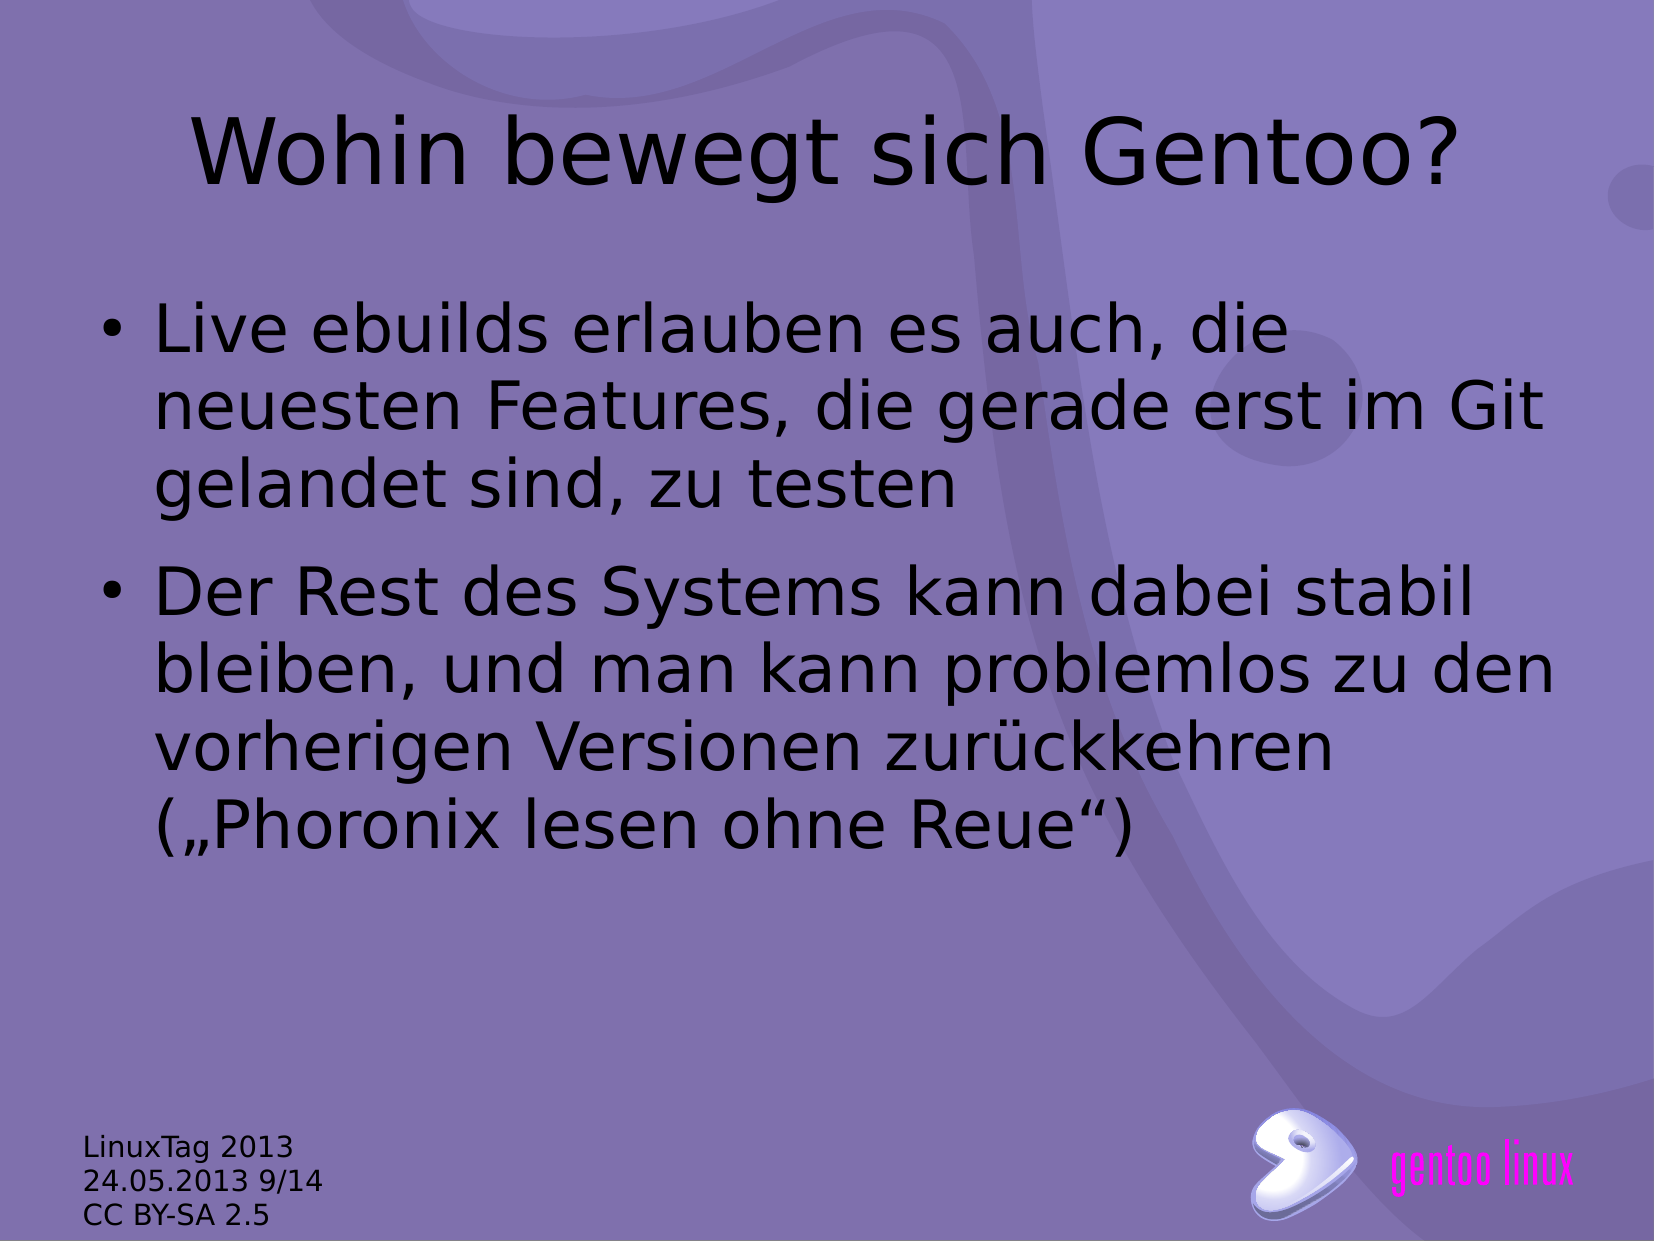

# Wohin bewegt sich Gentoo?
Live ebuilds erlauben es auch, die neuesten Features, die gerade erst im Git gelandet sind, zu testen
Der Rest des Systems kann dabei stabil bleiben, und man kann problemlos zu den vorherigen Versionen zurückkehren („Phoronix lesen ohne Reue“)